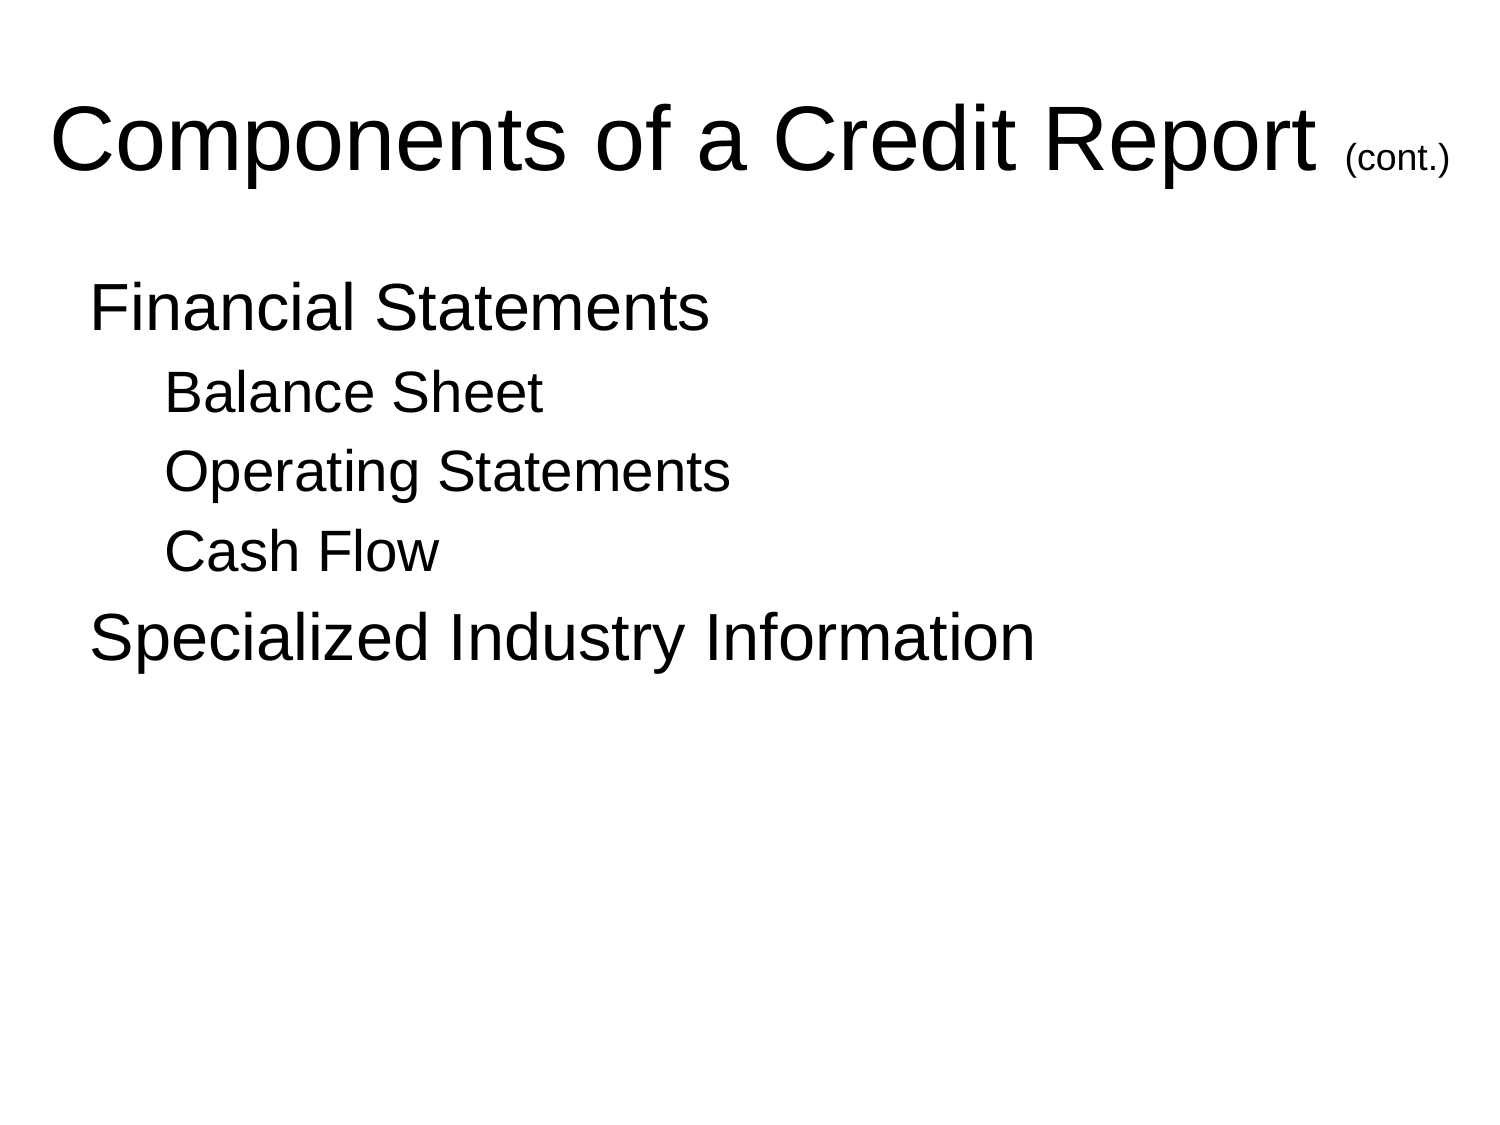

# Components of a Credit Report (cont.)
Financial Statements
Balance Sheet
Operating Statements
Cash Flow
Specialized Industry Information